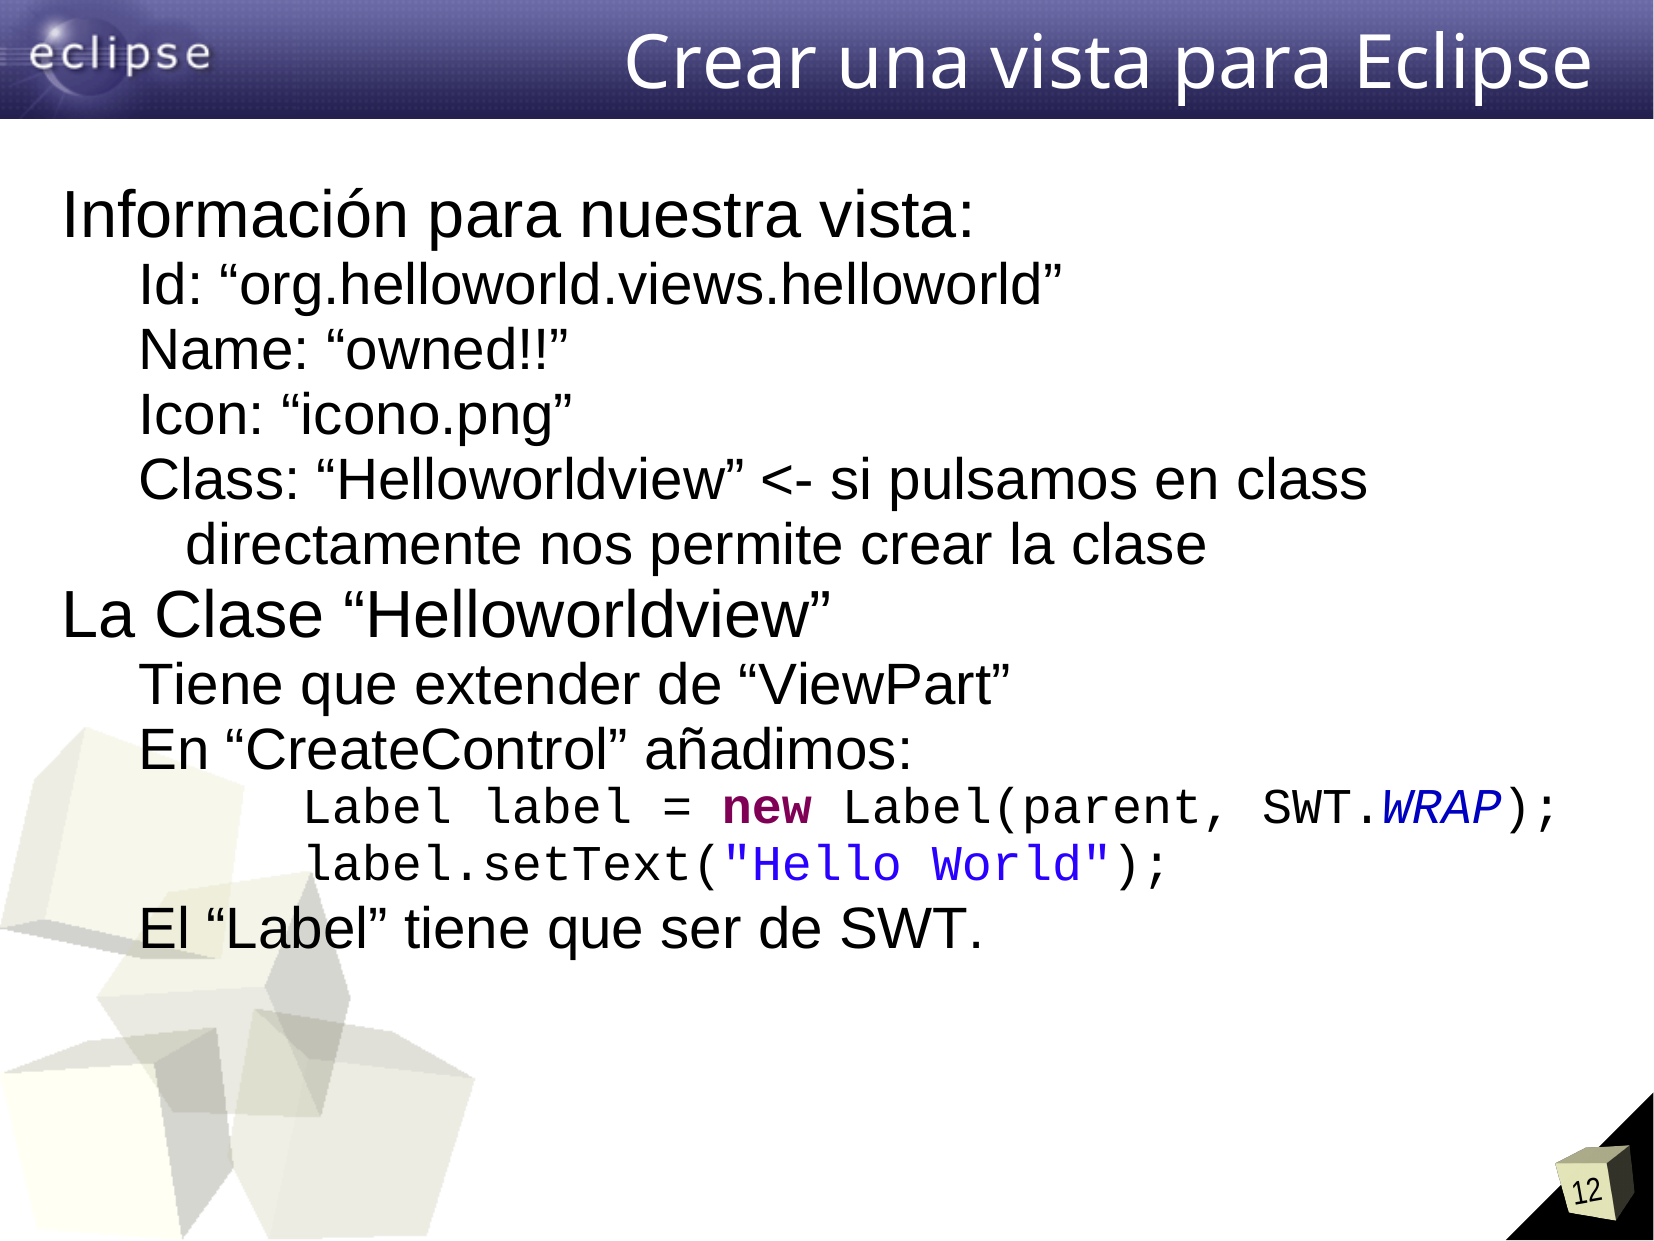

# Crear una vista para Eclipse
Información para nuestra vista:
Id: “org.helloworld.views.helloworld”
Name: “owned!!”
Icon: “icono.png”
Class: “Helloworldview” <- si pulsamos en class directamente nos permite crear la clase
La Clase “Helloworldview”
Tiene que extender de “ViewPart”
En “CreateControl” añadimos:
 Label label = new Label(parent, SWT.WRAP);
 label.setText("Hello World");
El “Label” tiene que ser de SWT.